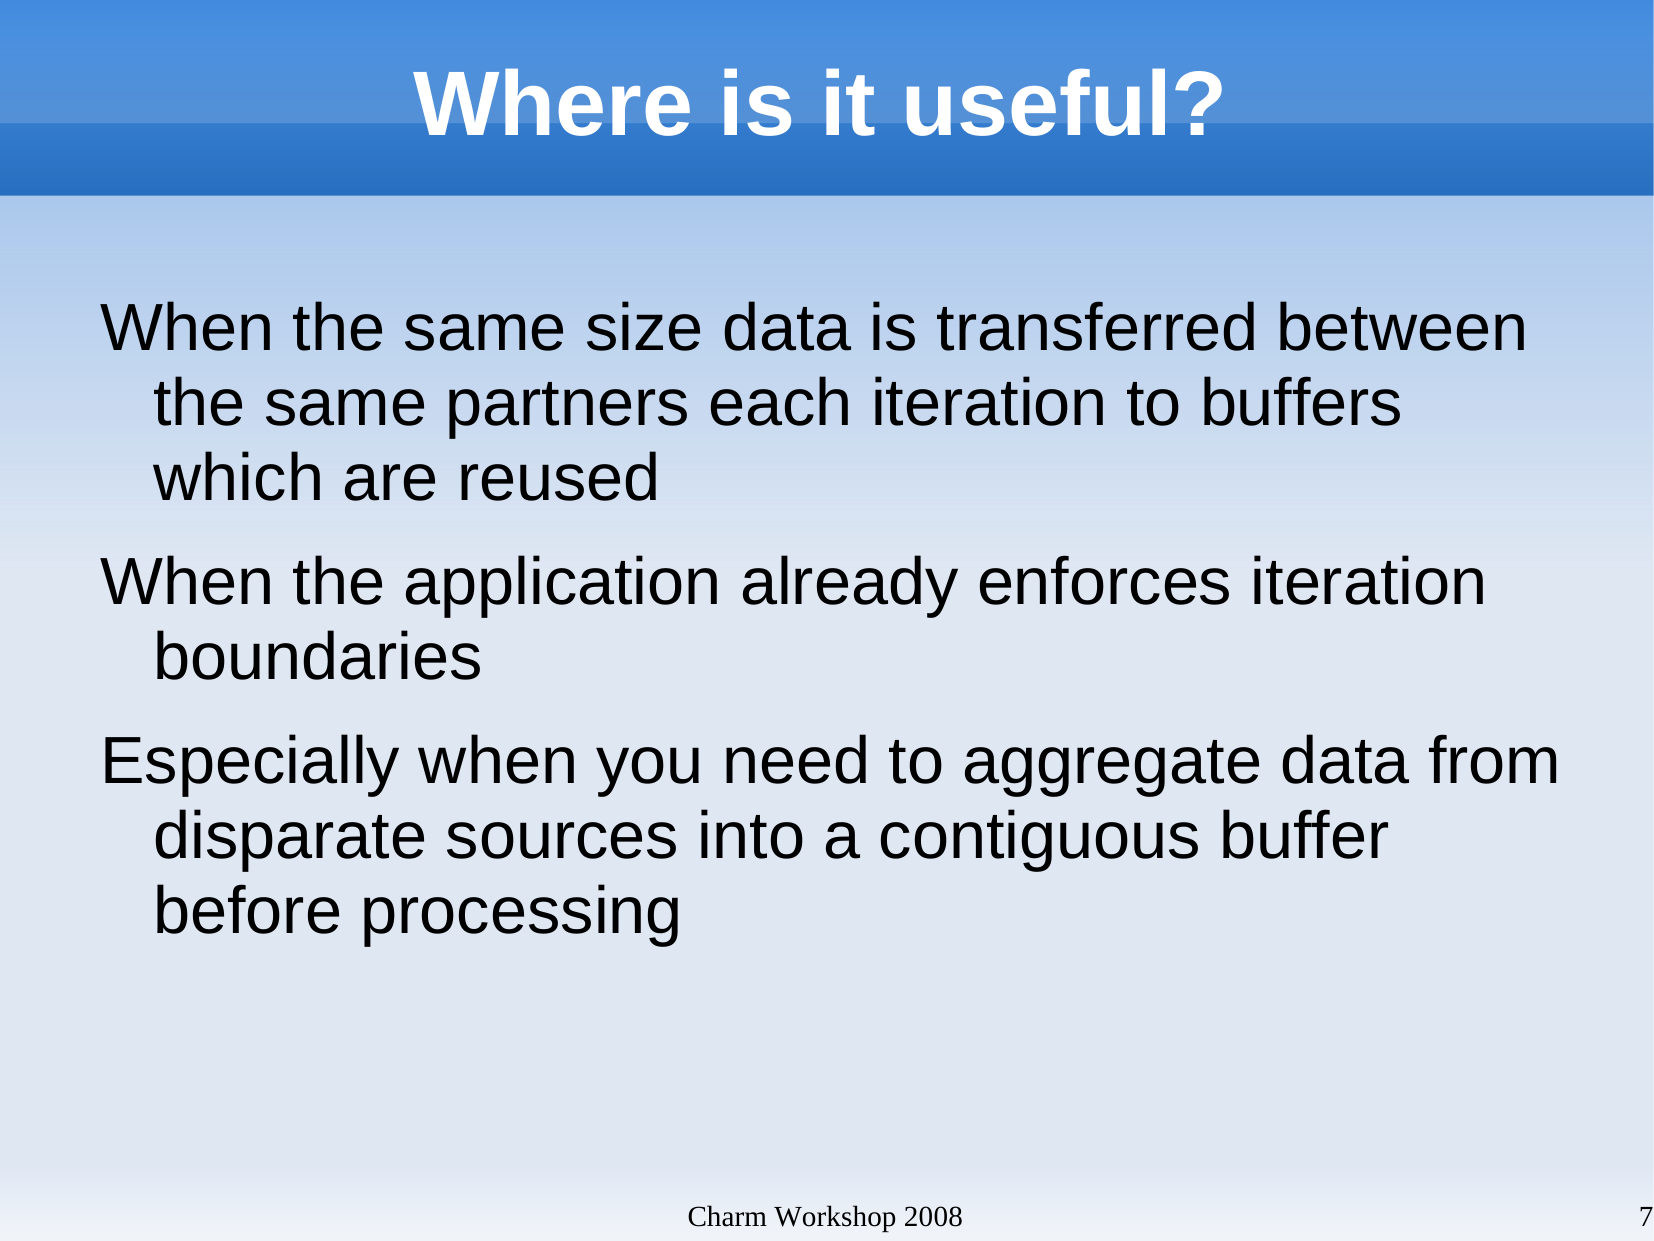

# Where is it useful?
When the same size data is transferred between the same partners each iteration to buffers which are reused
When the application already enforces iteration boundaries
Especially when you need to aggregate data from disparate sources into a contiguous buffer before processing
Charm Workshop 2008
7